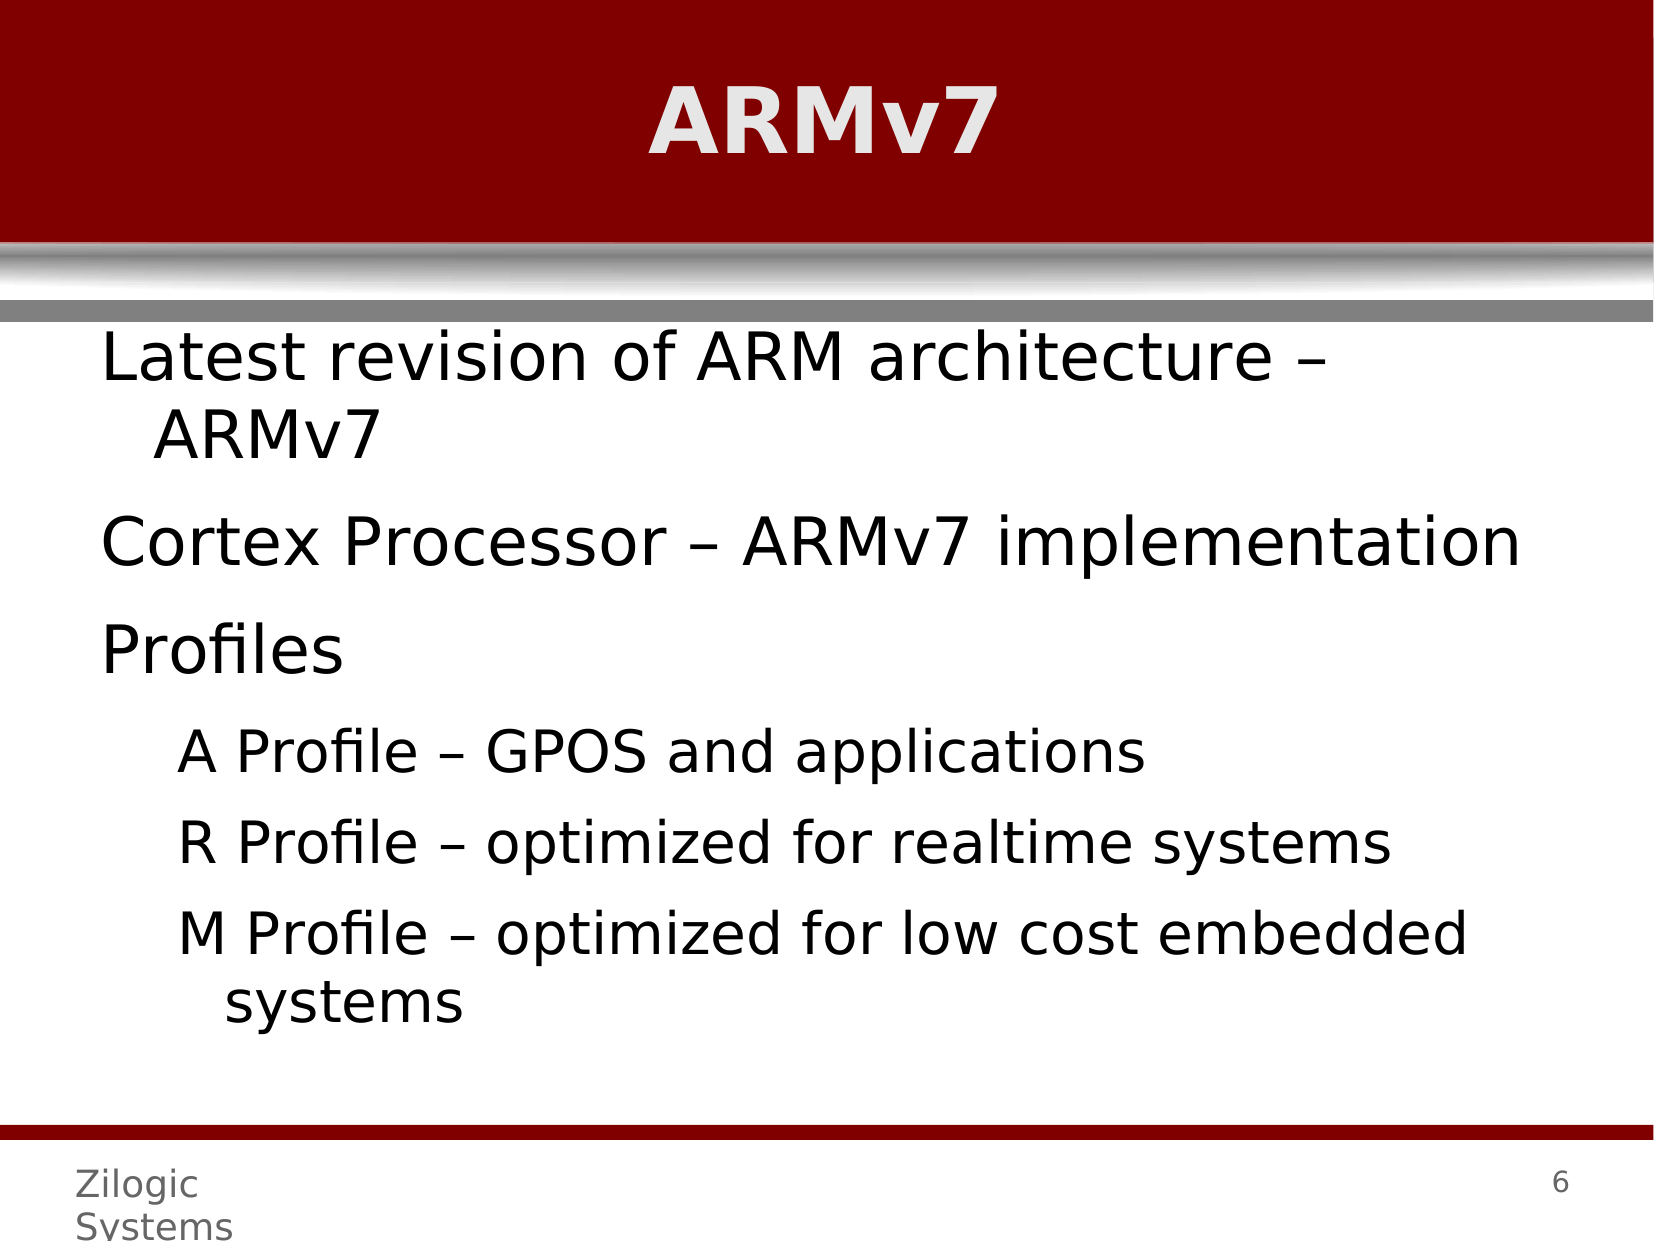

# ARMv7
Latest revision of ARM architecture – ARMv7
Cortex Processor – ARMv7 implementation
Profiles
A Profile – GPOS and applications
R Profile – optimized for realtime systems
M Profile – optimized for low cost embedded systems
6